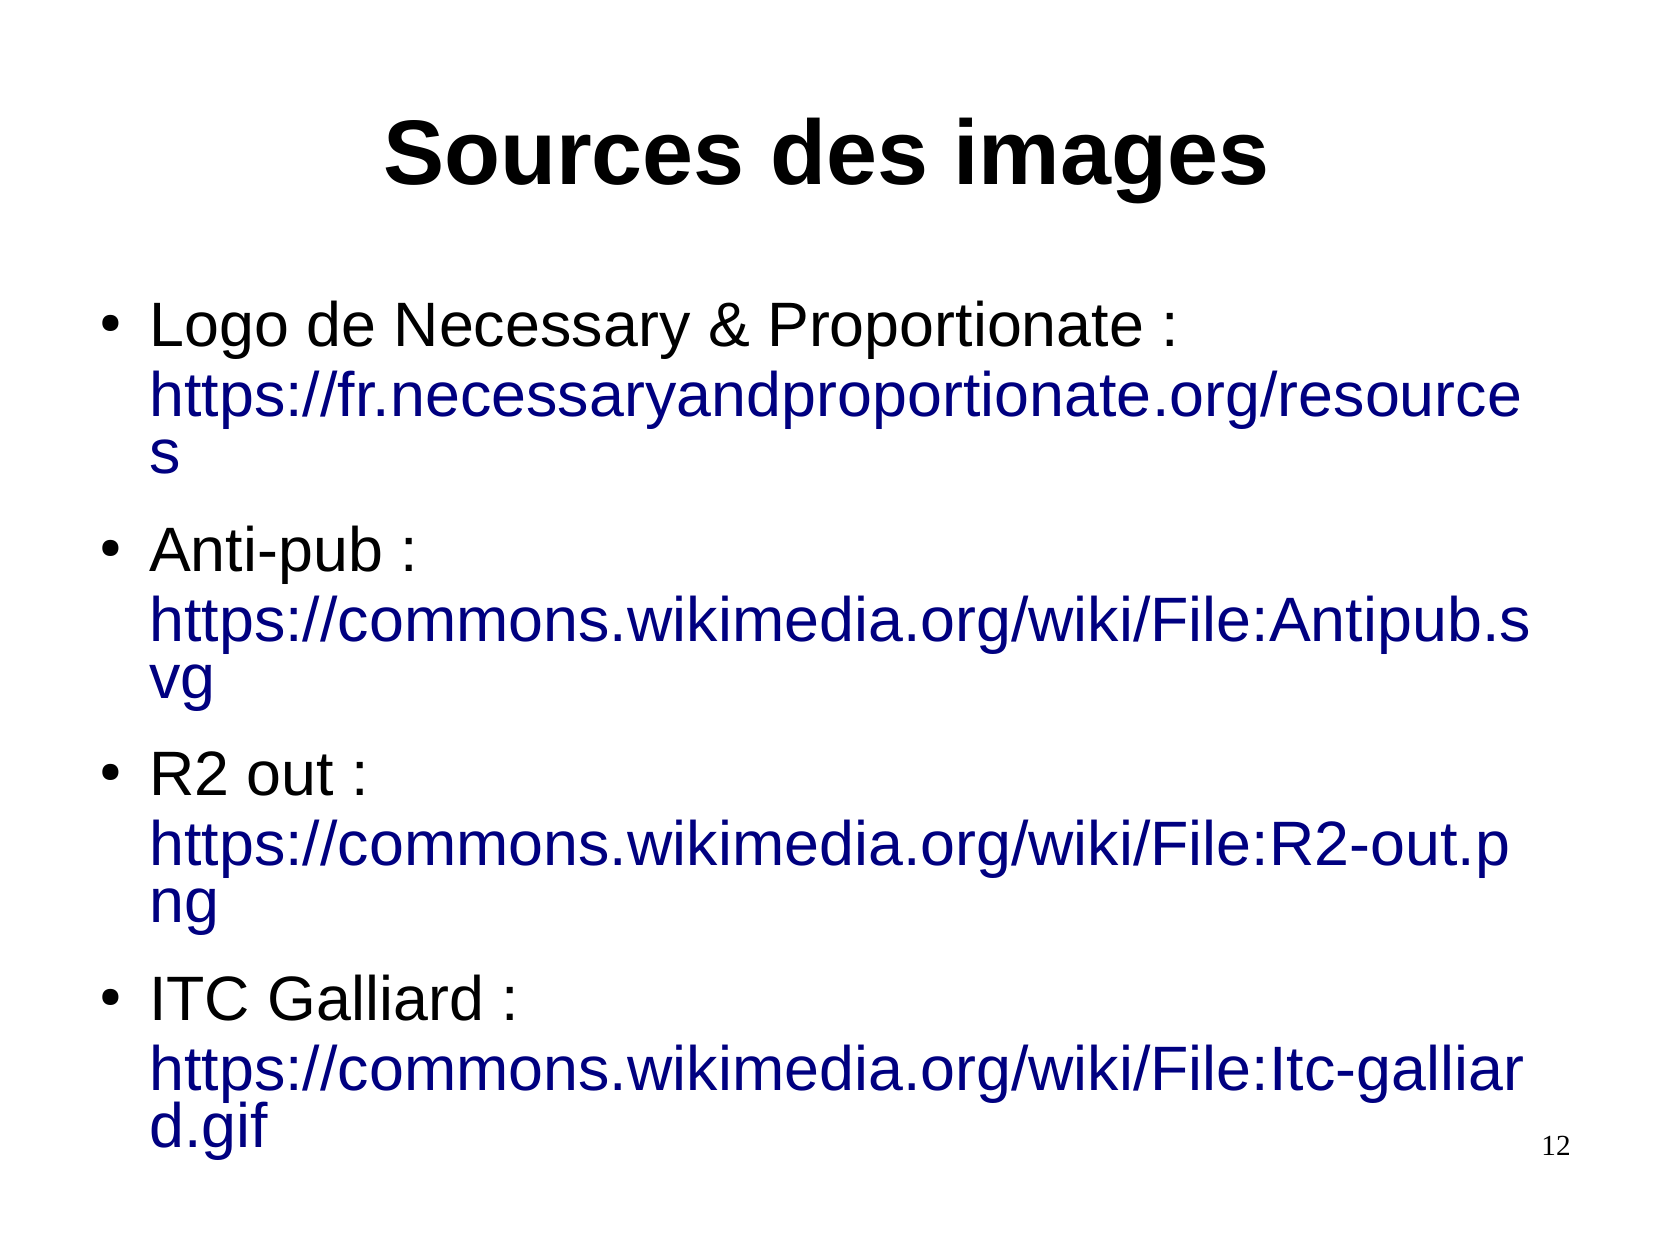

# Sources des images
Logo de Necessary & Proportionate : https://fr.necessaryandproportionate.org/resources
Anti-pub : https://commons.wikimedia.org/wiki/File:Antipub.svg
R2 out : https://commons.wikimedia.org/wiki/File:R2-out.png
ITC Galliard : https://commons.wikimedia.org/wiki/File:Itc-galliard.gif
12